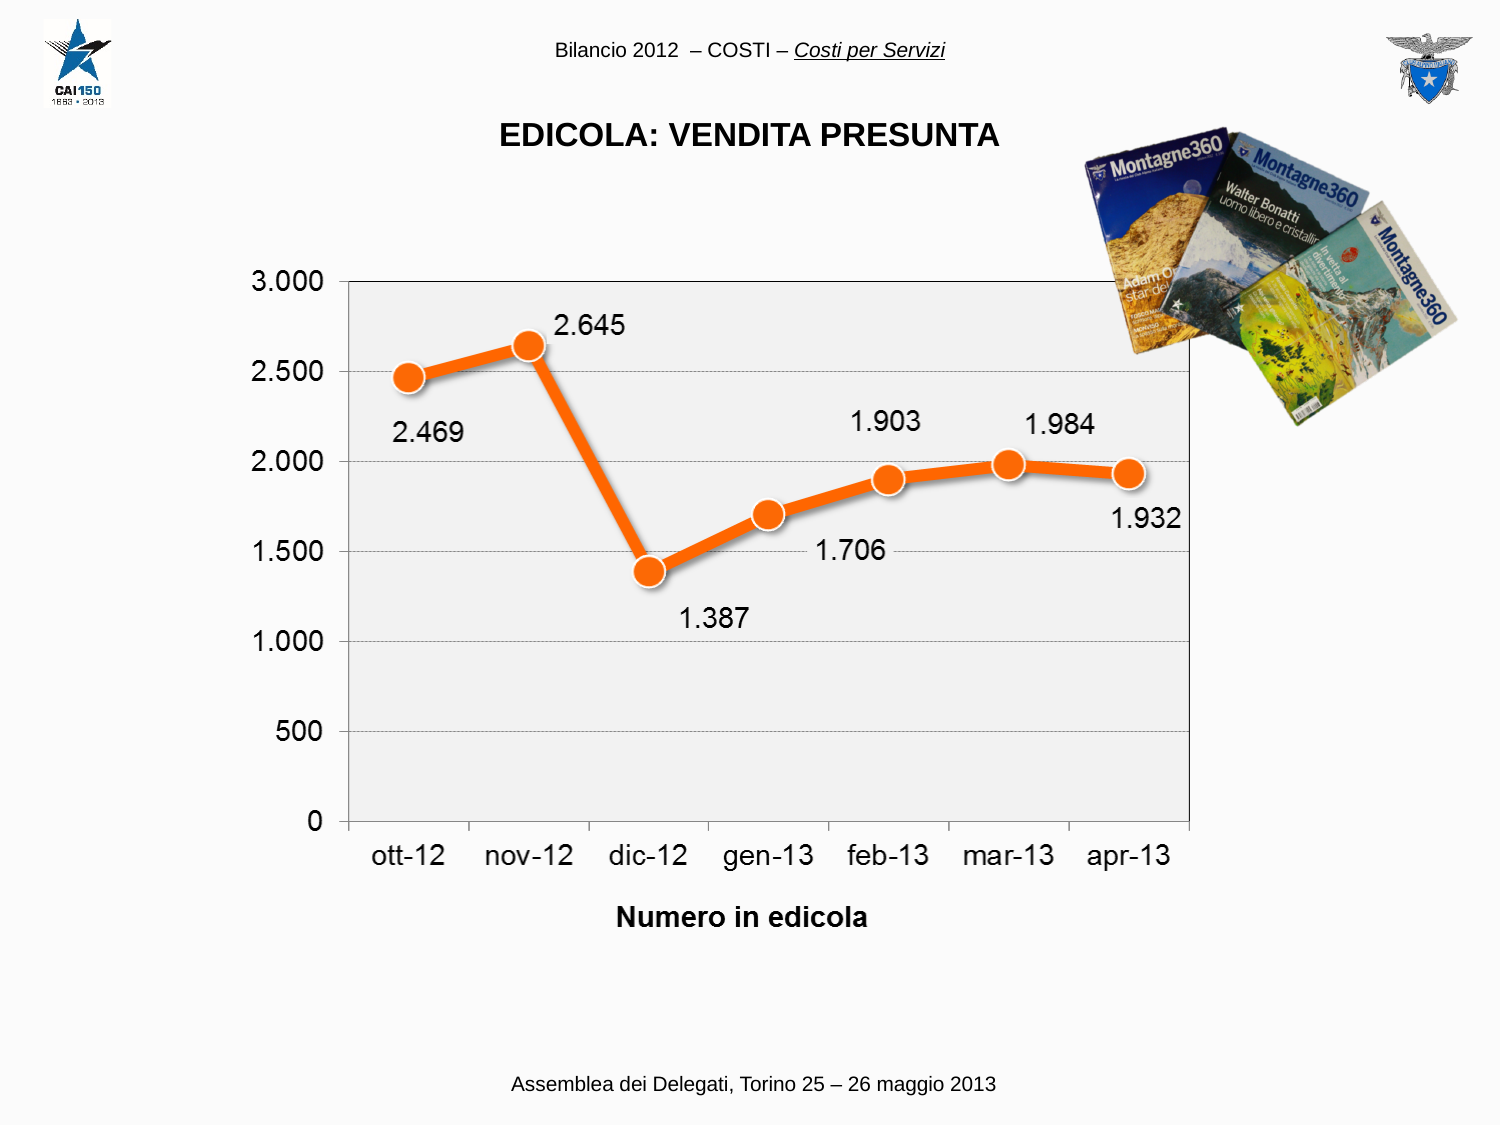

Bilancio 2012 – COSTI – Costi per Servizi
EDICOLA: VENDITA PRESUNTA
Assemblea dei Delegati, Torino 25 – 26 maggio 2013